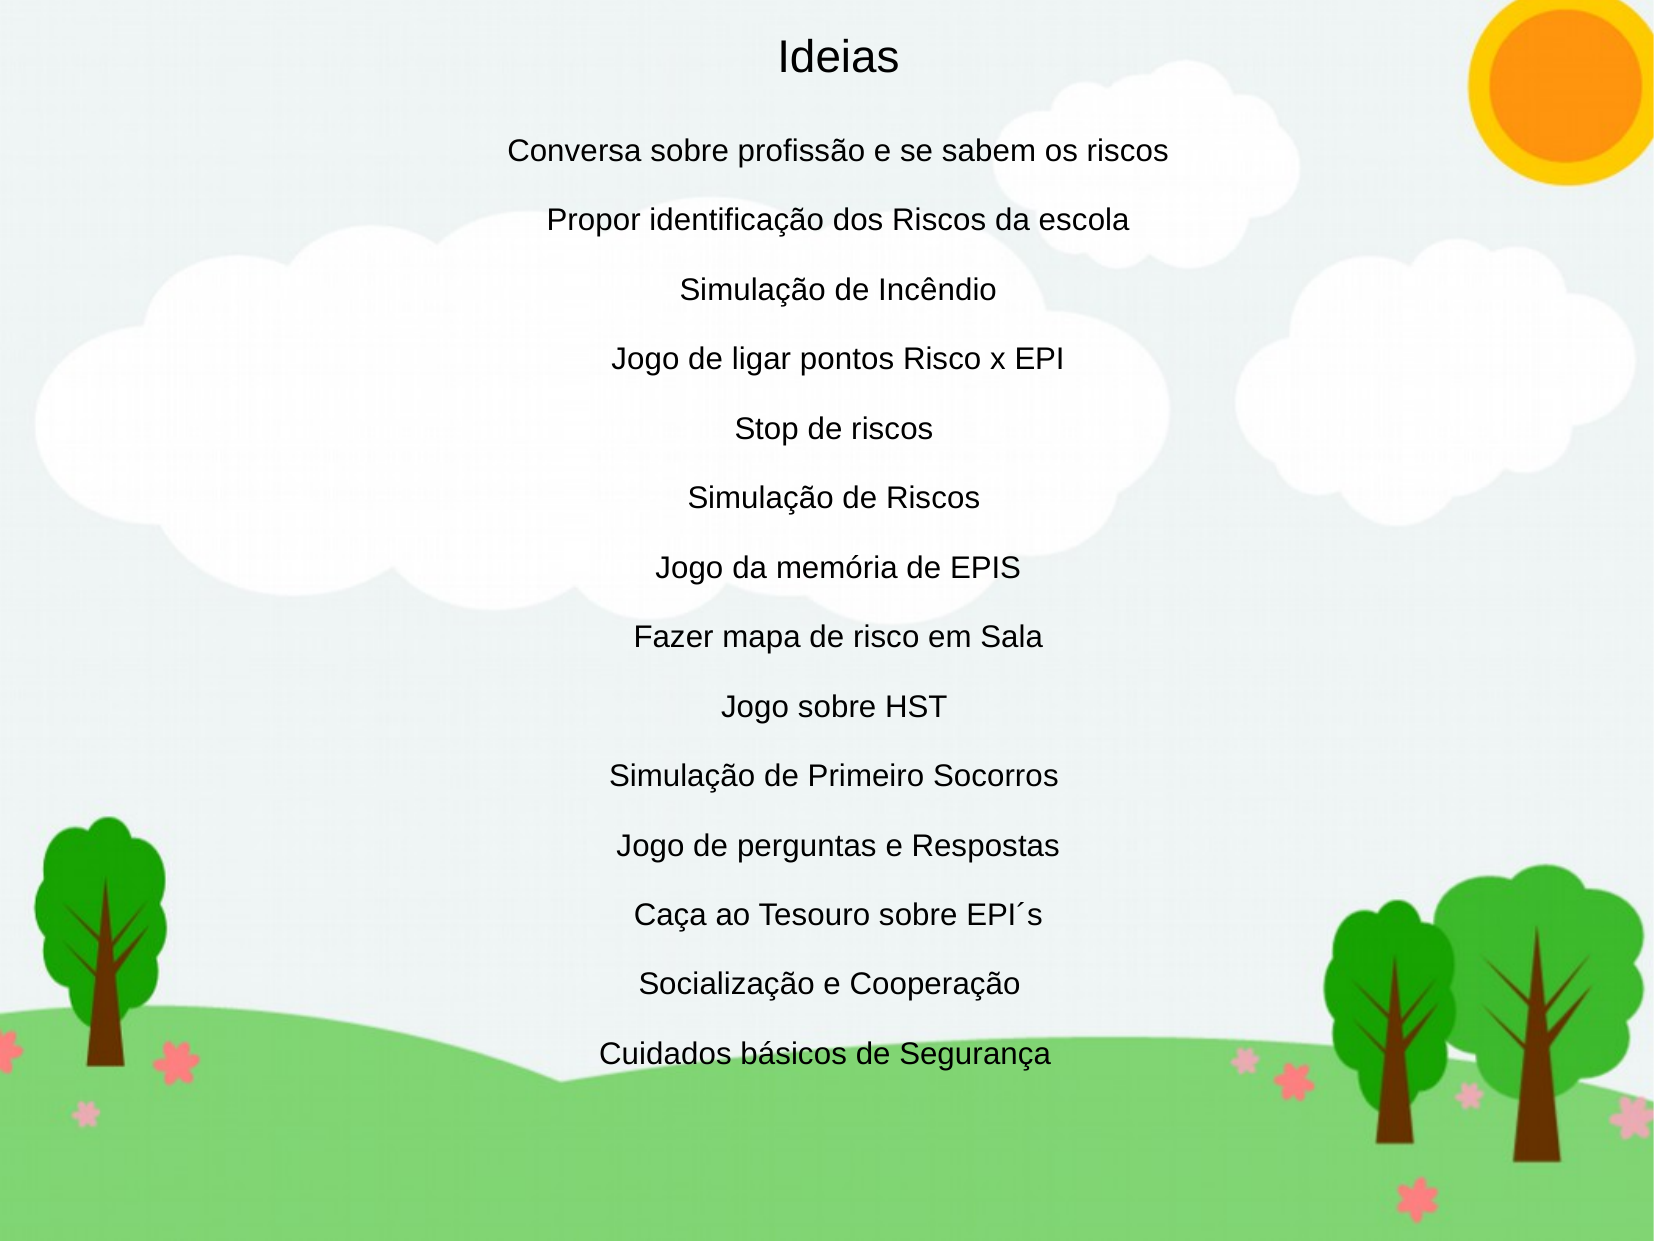

# Ideias
Conversa sobre profissão e se sabem os riscos
Propor identificação dos Riscos da escola
Simulação de Incêndio
Jogo de ligar pontos Risco x EPI
Stop de riscos
Simulação de Riscos
Jogo da memória de EPIS
Fazer mapa de risco em Sala
Jogo sobre HST
Simulação de Primeiro Socorros
Jogo de perguntas e Respostas
Caça ao Tesouro sobre EPI´s
Socialização e Cooperação
Cuidados básicos de Segurança